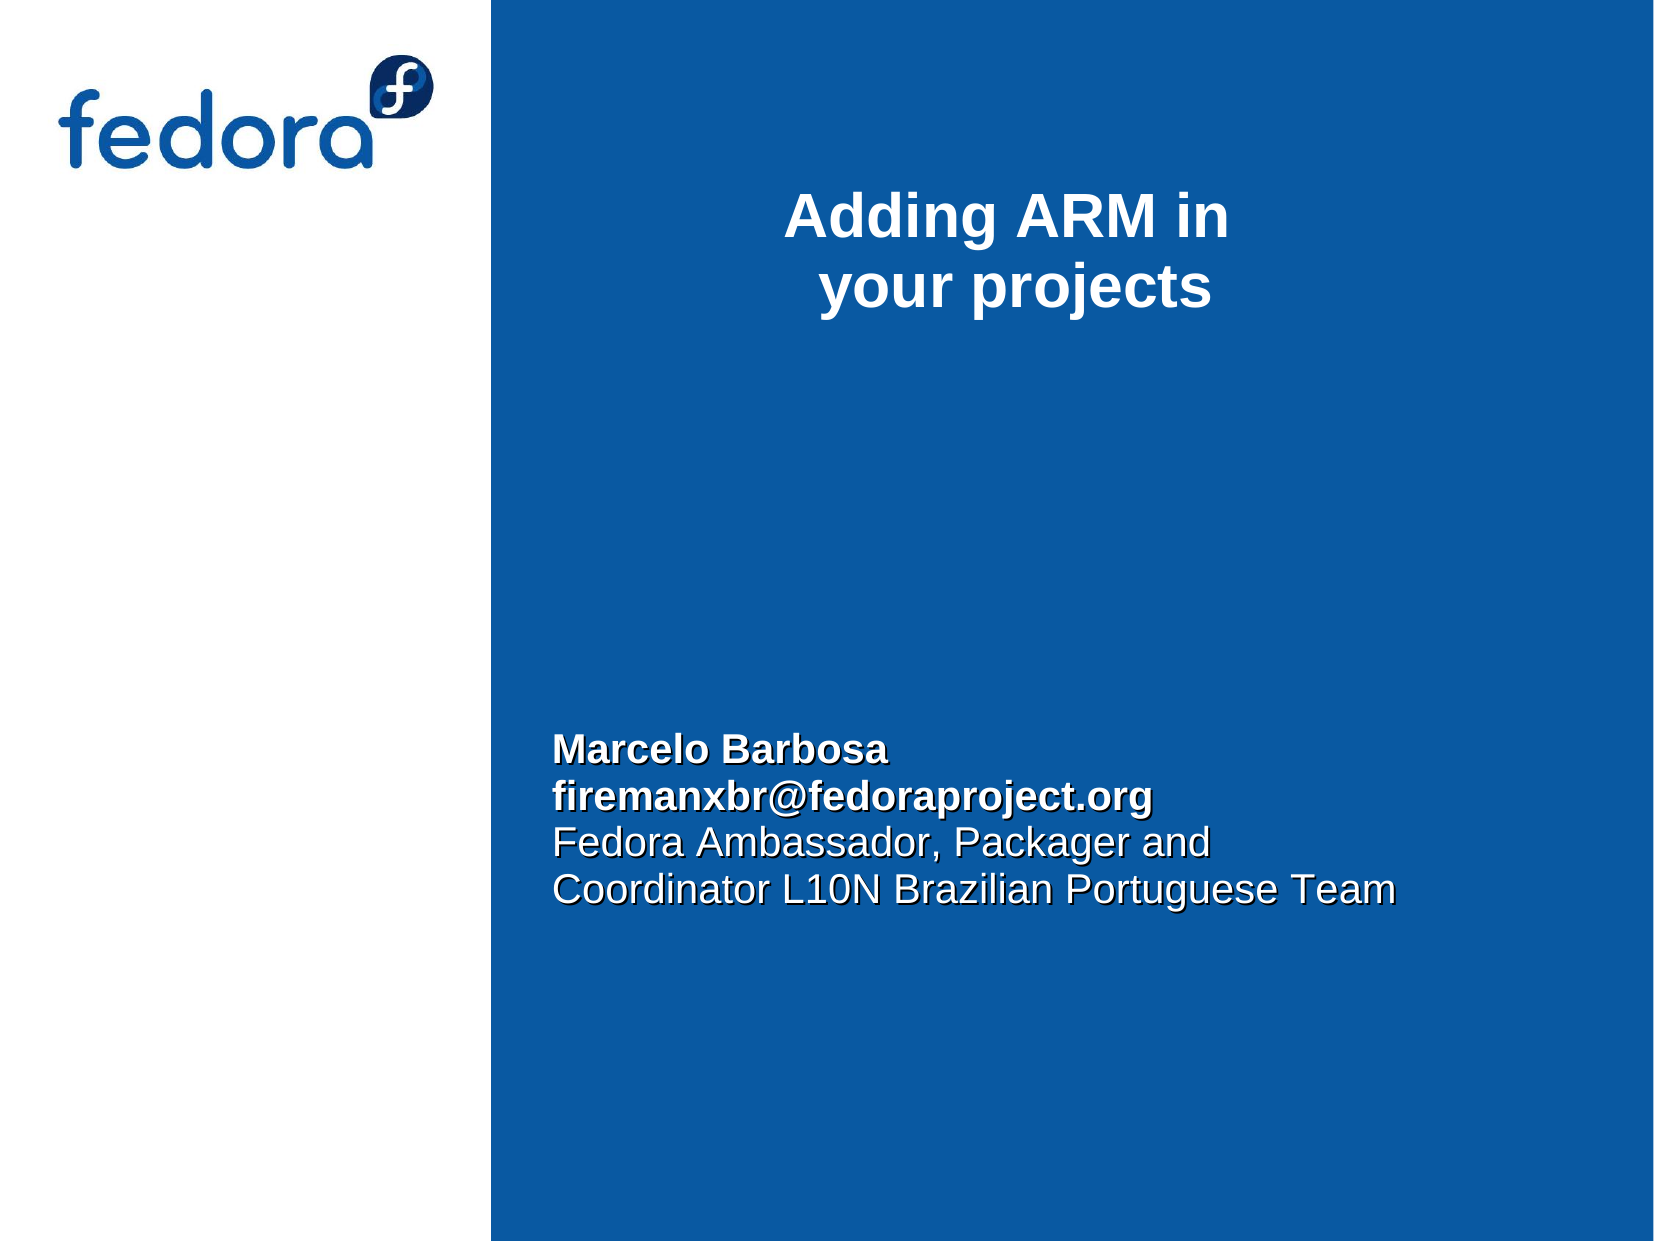

Adding ARM in
your projects
Marcelo Barbosa
firemanxbr@fedoraproject.org
Fedora Ambassador, Packager and
Coordinator L10N Brazilian Portuguese Team